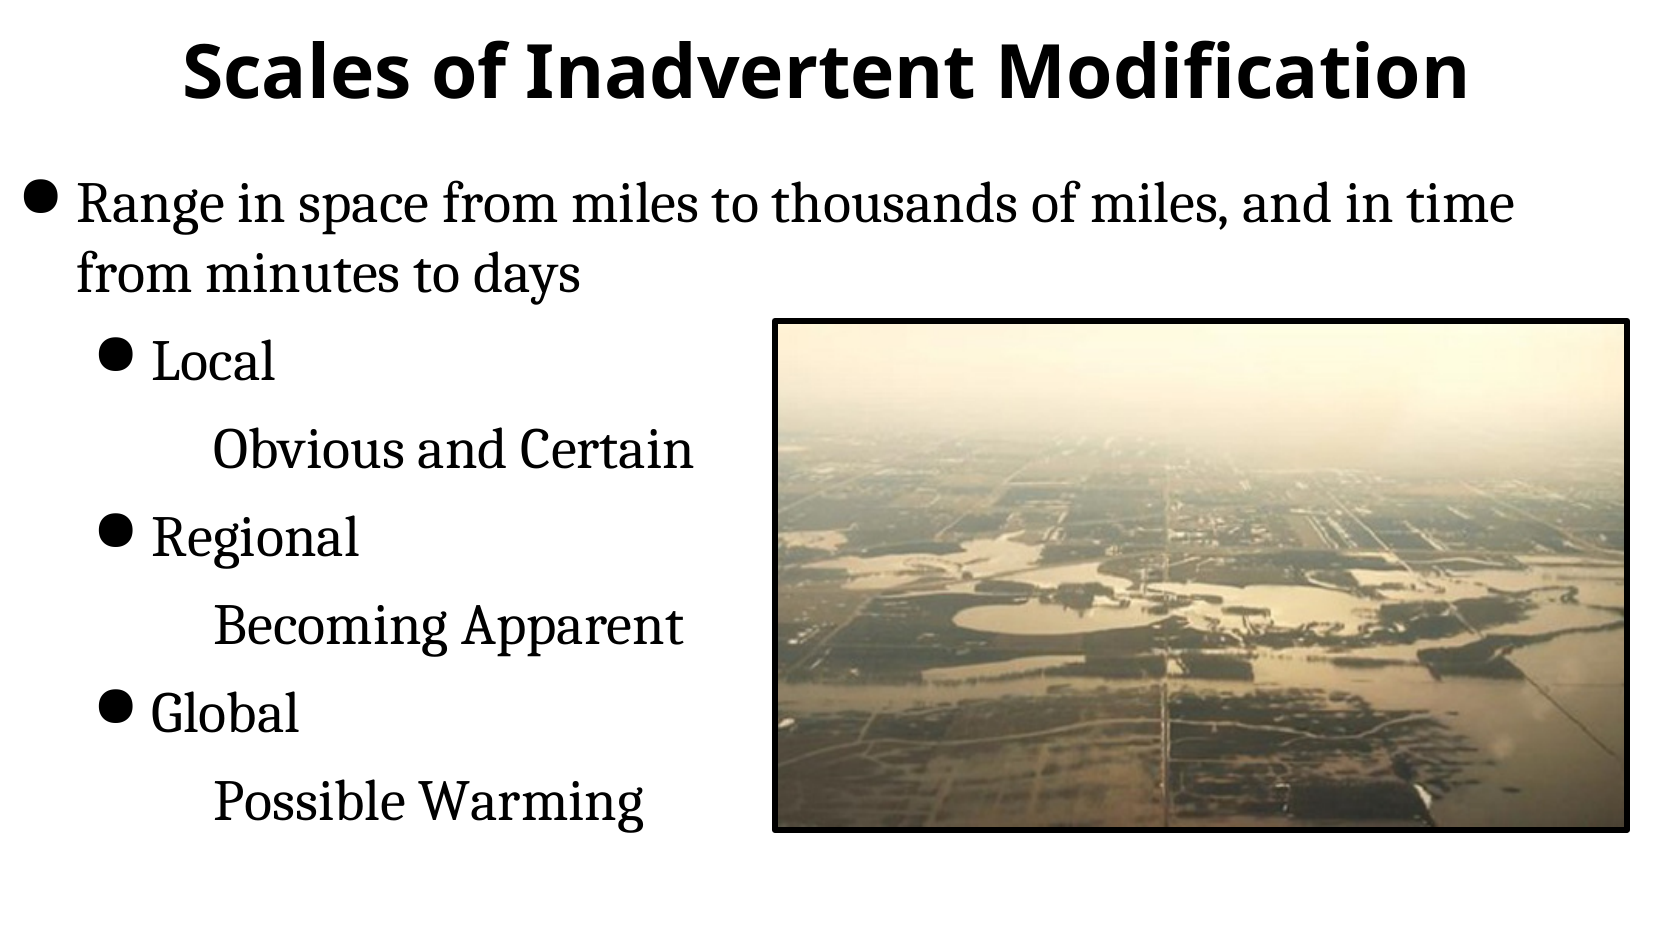

# Scales of Inadvertent Modification
 Range in space from miles to thousands of miles, and in time from minutes to days
 Local
Obvious and Certain
 Regional
Becoming Apparent
 Global
Possible Warming